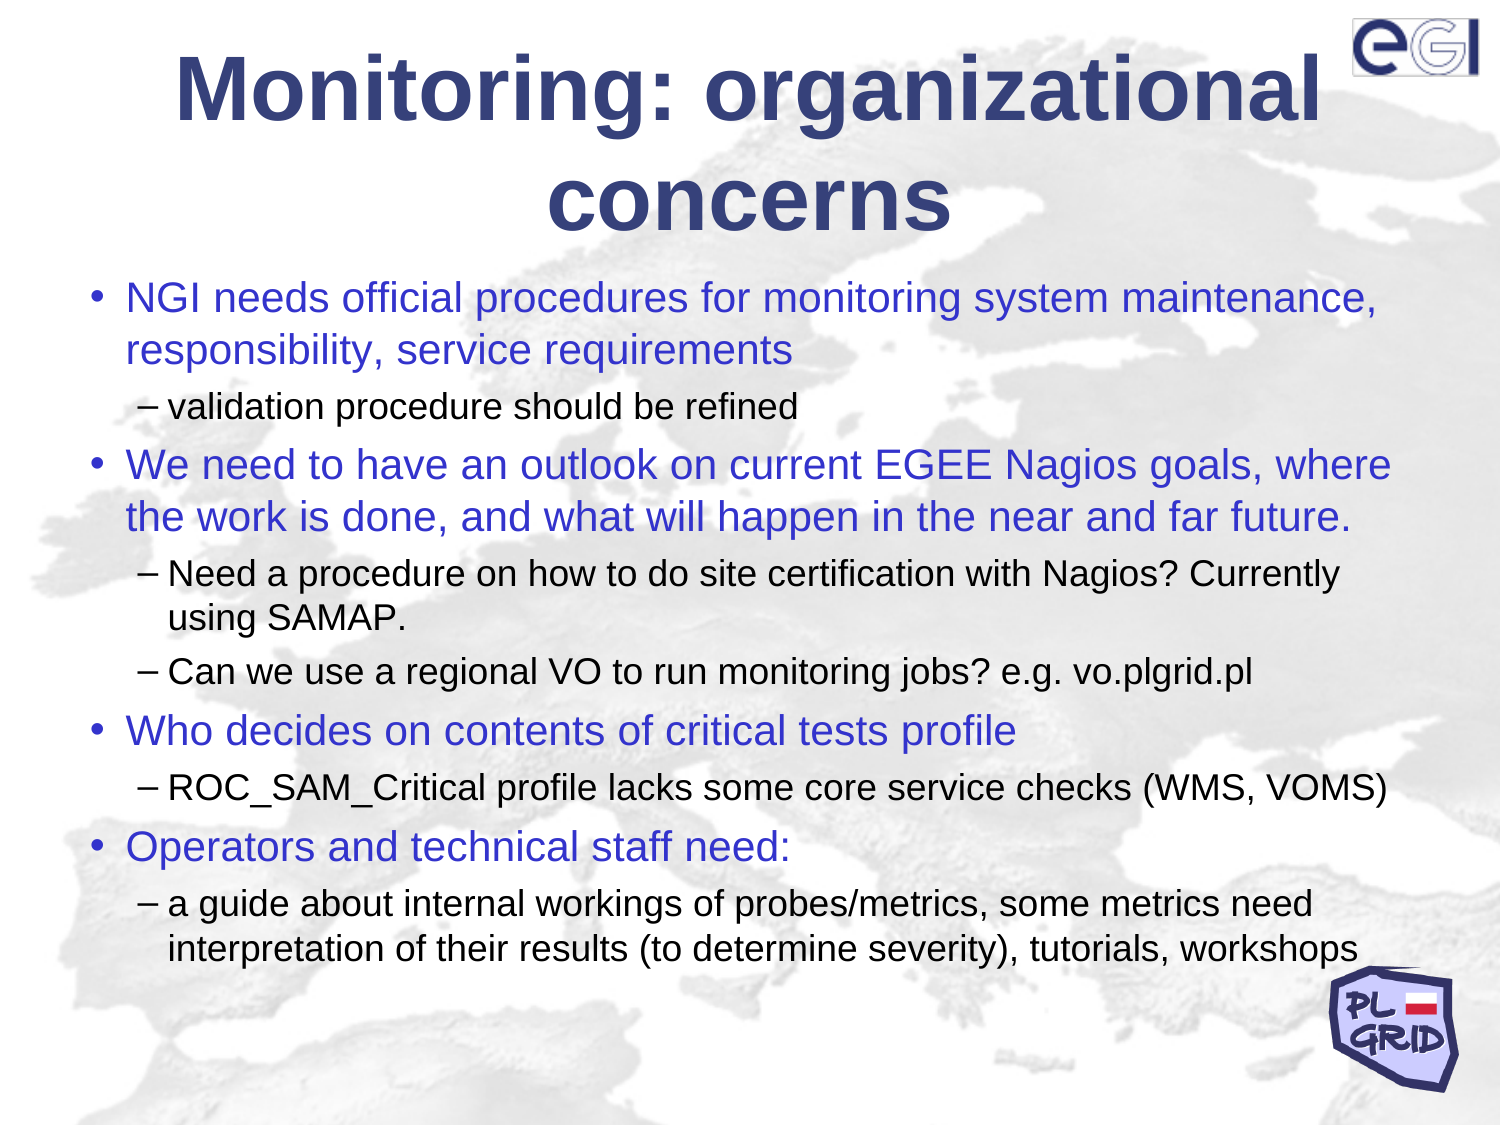

# Monitoring: organizational concerns
NGI needs official procedures for monitoring system maintenance, responsibility, service requirements
validation procedure should be refined
We need to have an outlook on current EGEE Nagios goals, where the work is done, and what will happen in the near and far future.
Need a procedure on how to do site certification with Nagios? Currently using SAMAP.
Can we use a regional VO to run monitoring jobs? e.g. vo.plgrid.pl
Who decides on contents of critical tests profile
ROC_SAM_Critical profile lacks some core service checks (WMS, VOMS)
Operators and technical staff need:
a guide about internal workings of probes/metrics, some metrics need interpretation of their results (to determine severity), tutorials, workshops